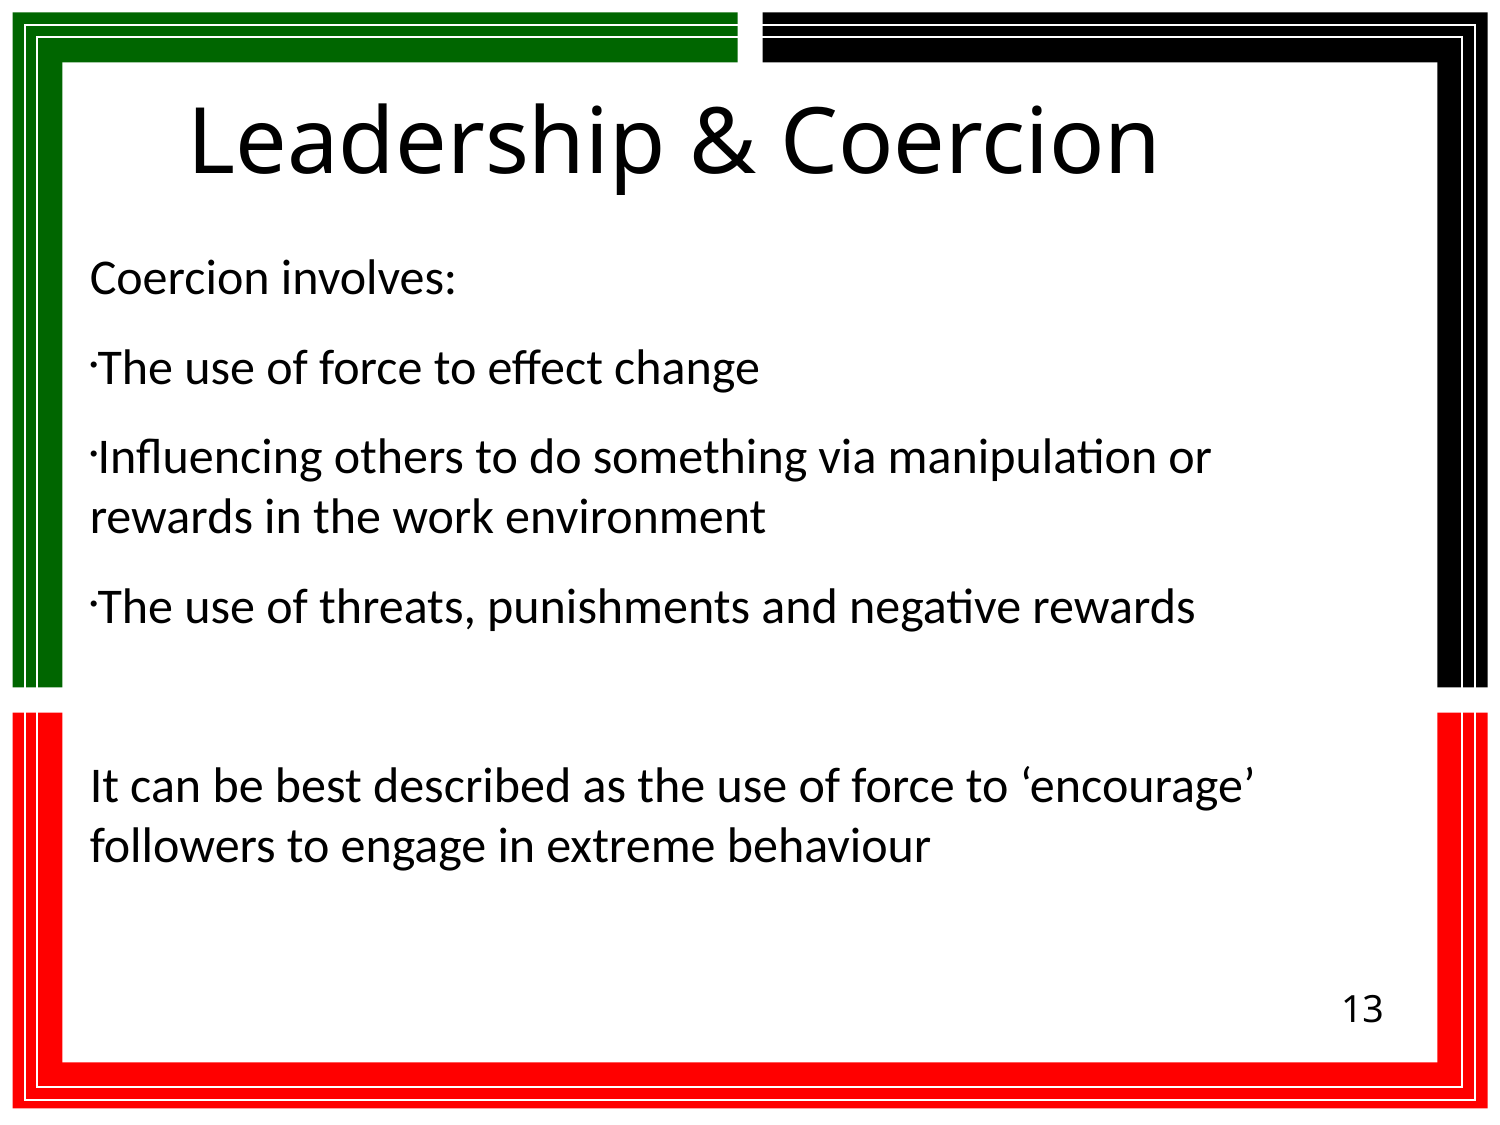

a
# Leadership & Coercion
Coercion involves:
The use of force to effect change
Influencing others to do something via manipulation or rewards in the work environment
The use of threats, punishments and negative rewards
It can be best described as the use of force to ‘encourage’ followers to engage in extreme behaviour